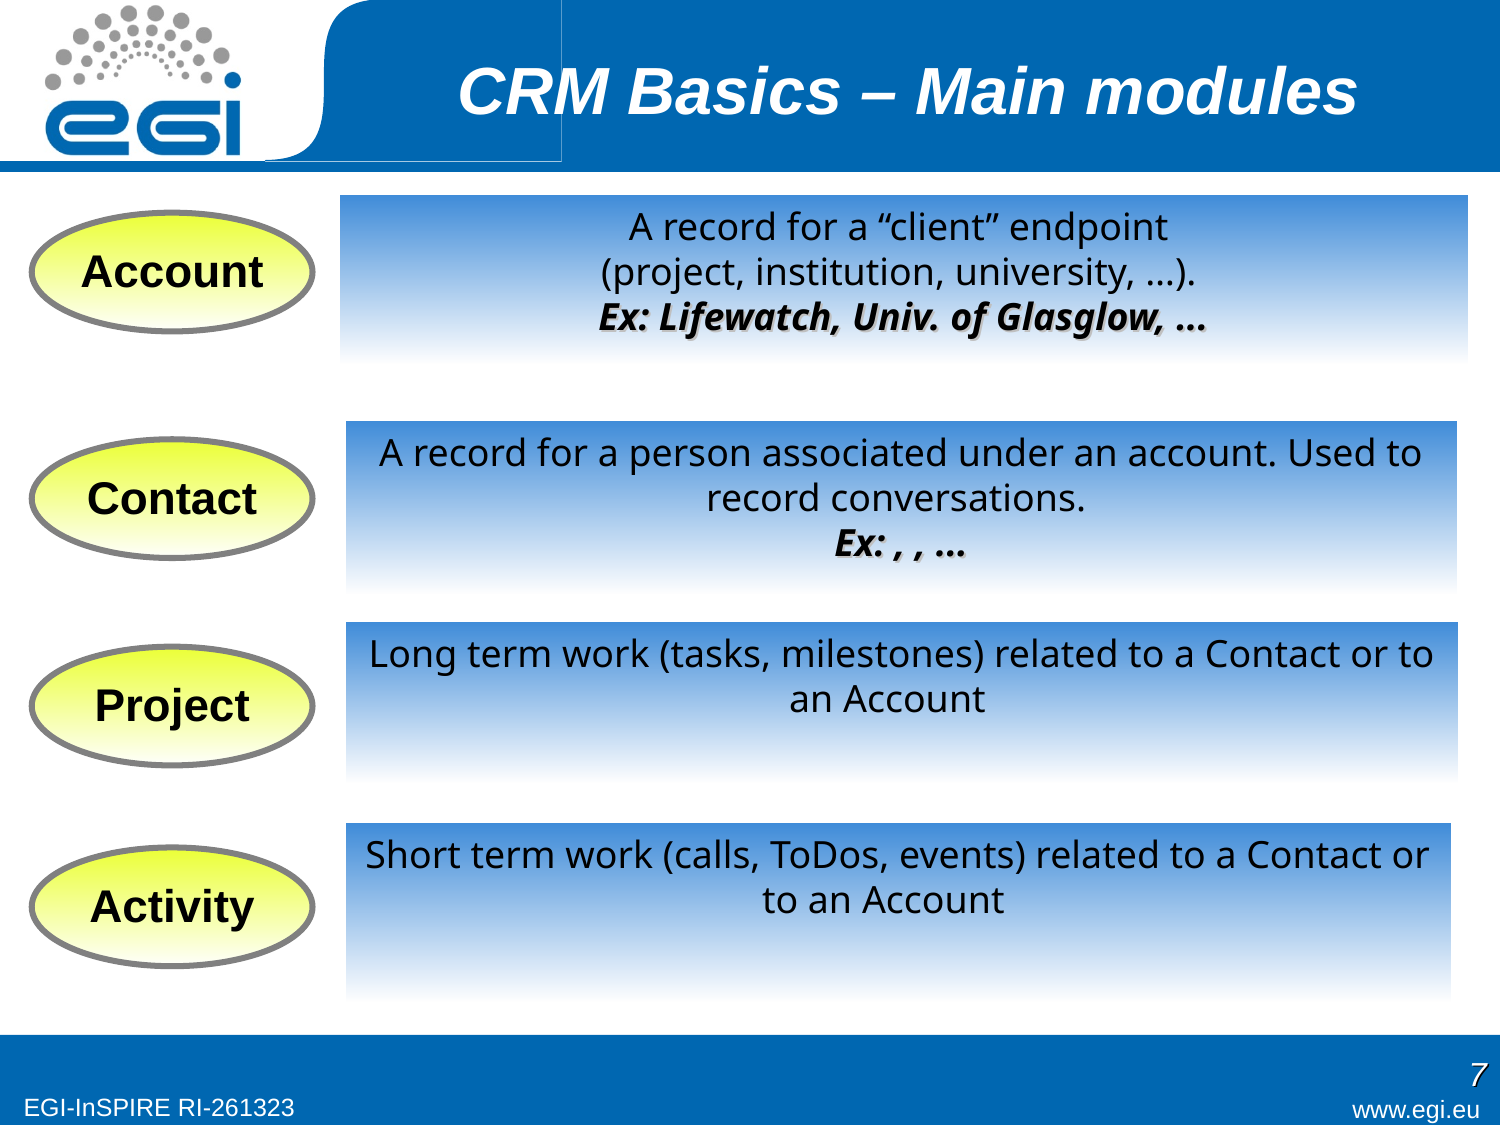

CRM Basics – Main modules
A record for a “client” endpoint
(project, institution, university, …).
Ex: Lifewatch, Univ. of Glasglow, ...
Account
A record for a person associated under an account. Used to record conversations.
Ex: , , ...
Contact
Long term work (tasks, milestones) related to a Contact or to an Account
Project
Short term work (calls, ToDos, events) related to a Contact or to an Account
Activity
7